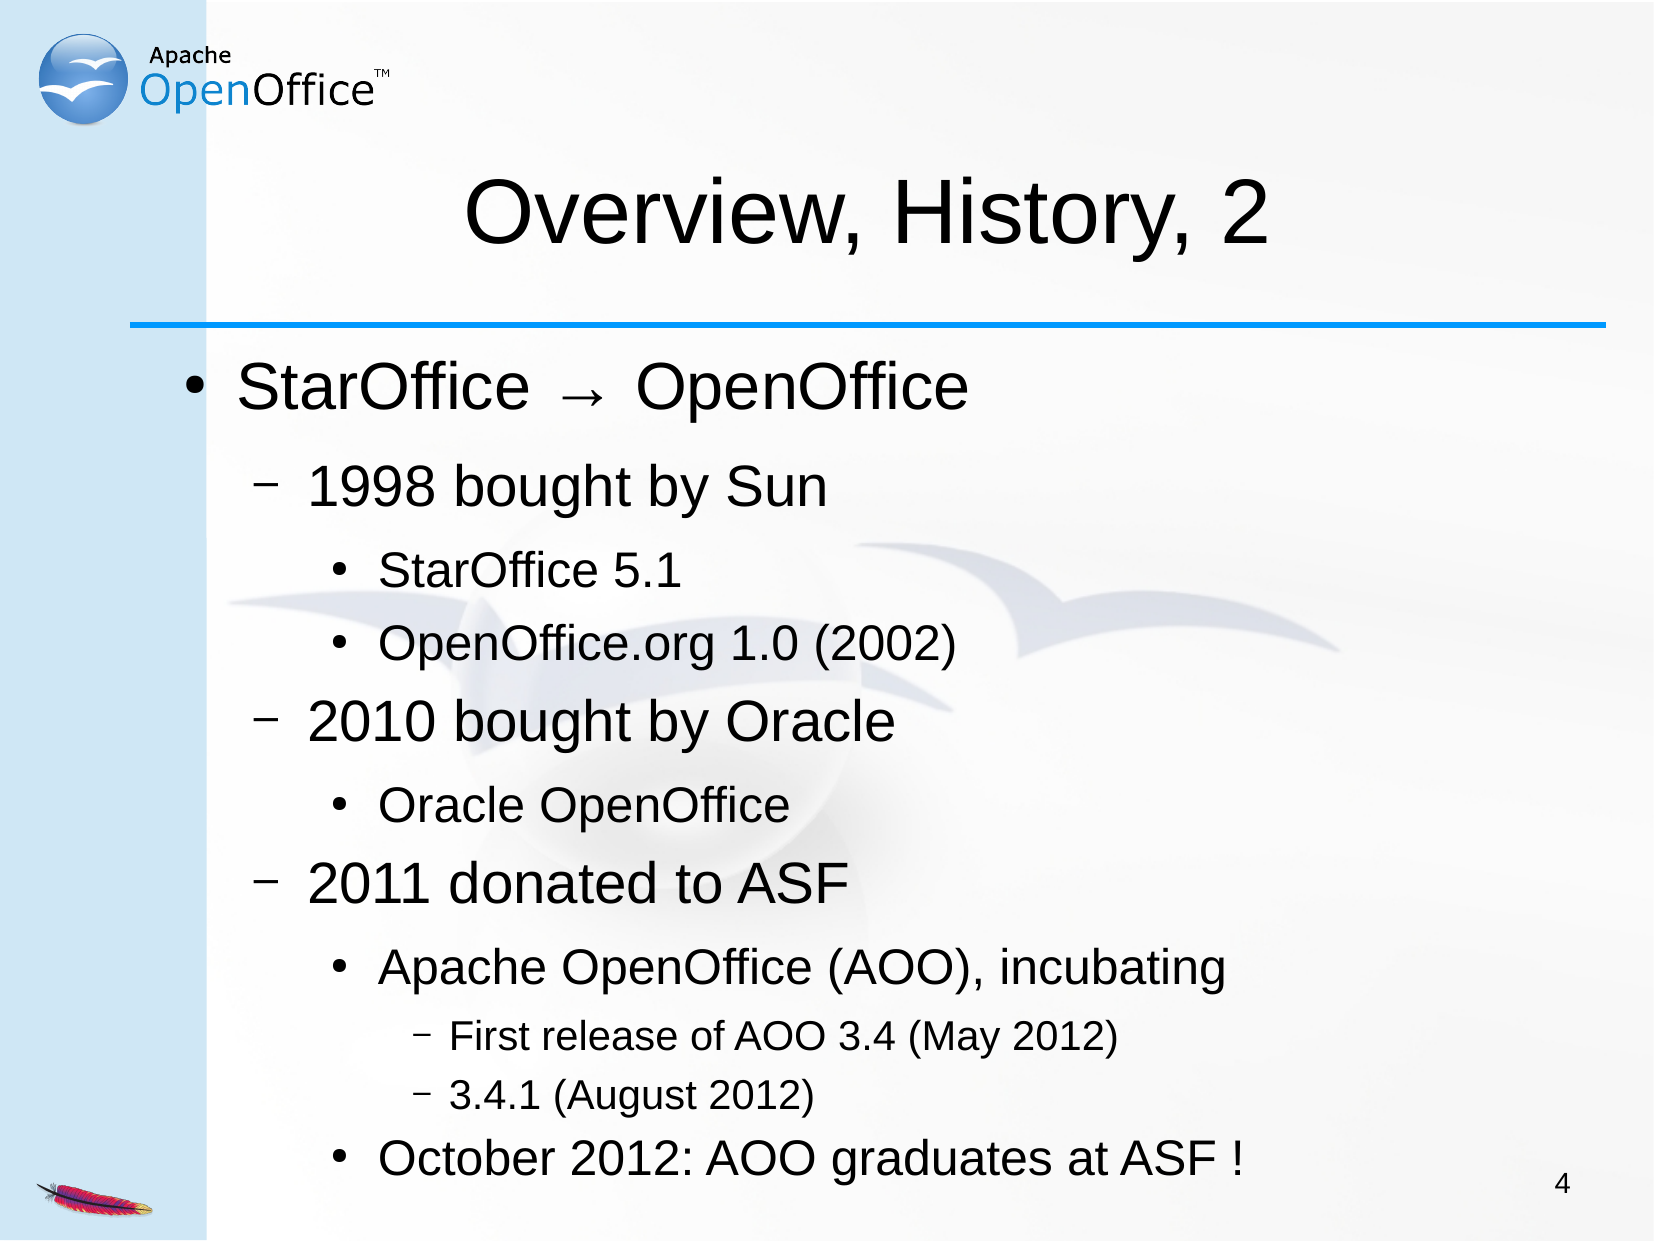

# Overview, History, 2
StarOffice → OpenOffice
1998 bought by Sun
StarOffice 5.1
OpenOffice.org 1.0 (2002)
2010 bought by Oracle
Oracle OpenOffice
2011 donated to ASF
Apache OpenOffice (AOO), incubating
First release of AOO 3.4 (May 2012)
3.4.1 (August 2012)
October 2012: AOO graduates at ASF !
4